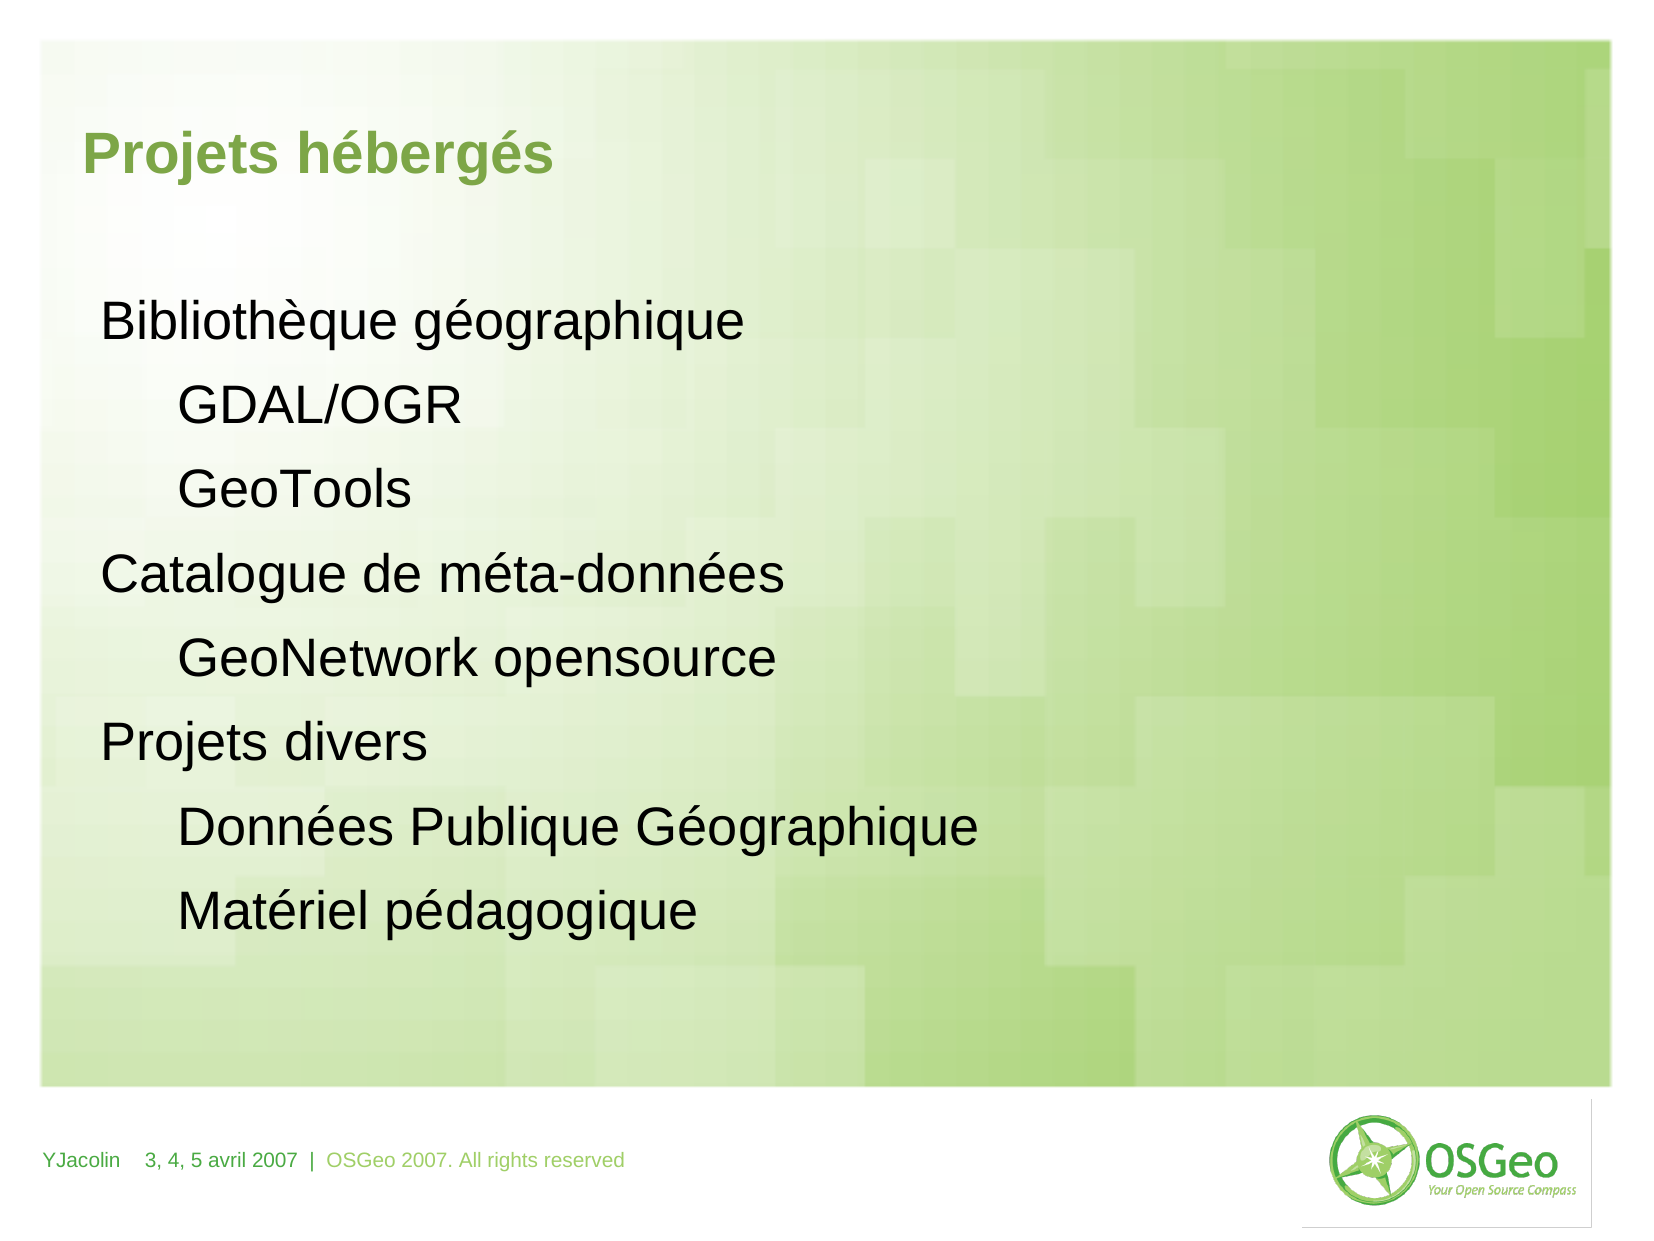

# Projets hébergés
Bibliothèque géographique
GDAL/OGR
GeoTools
Catalogue de méta-données
GeoNetwork opensource
Projets divers
Données Publique Géographique
Matériel pédagogique